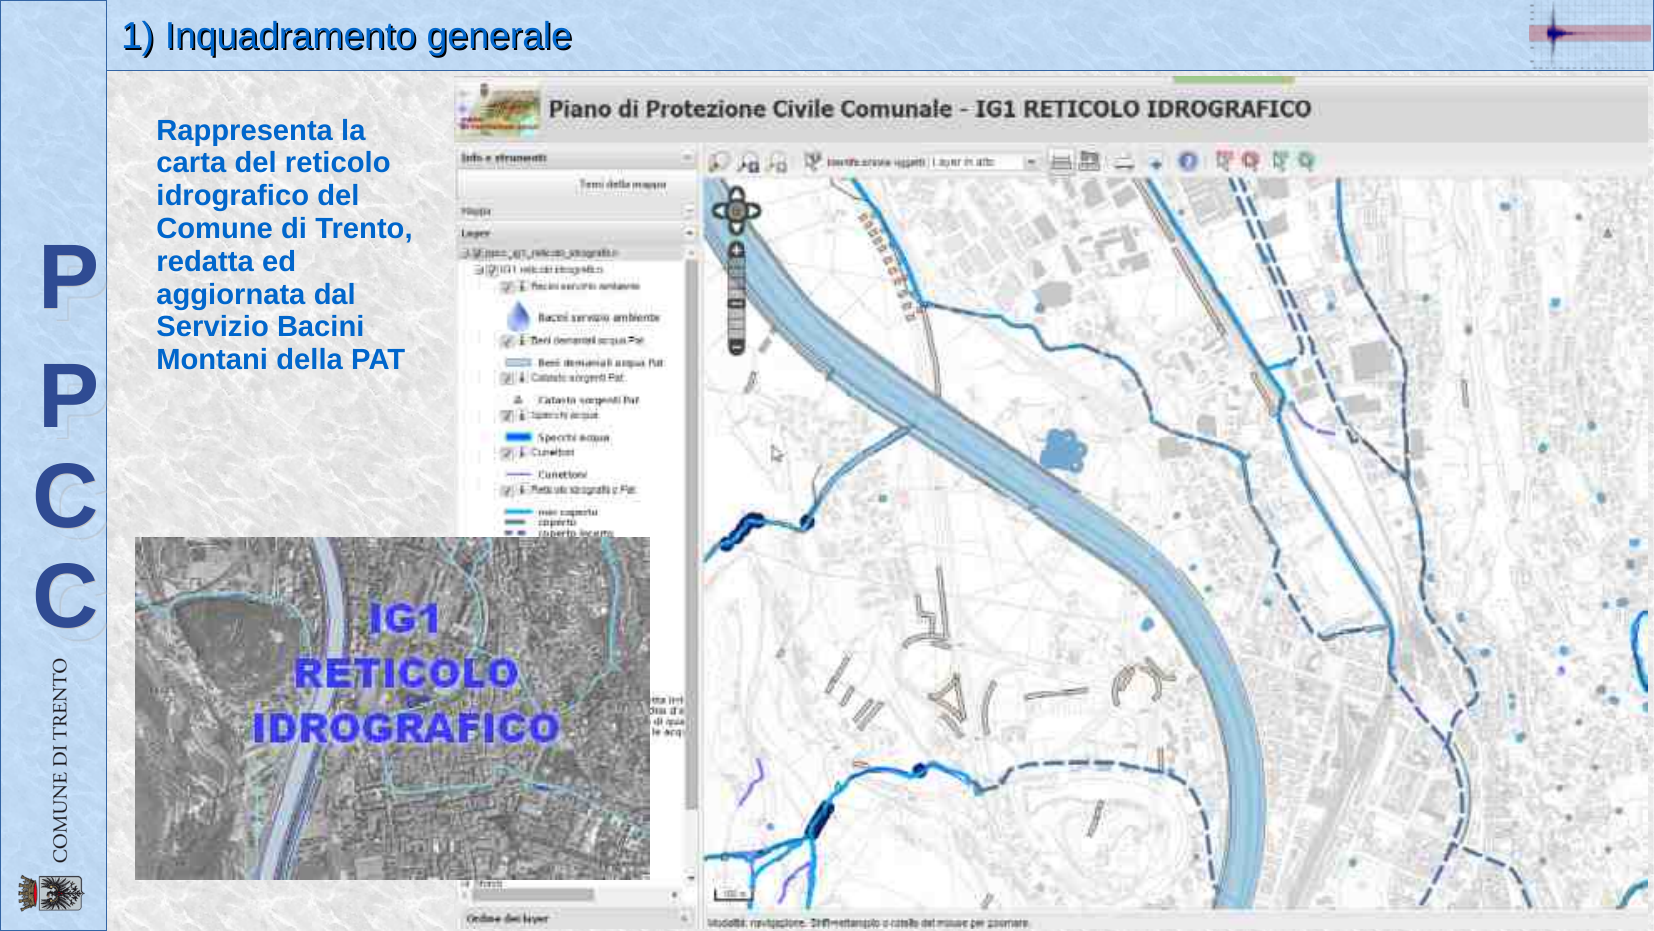

1) Inquadramento generale
Rappresenta la carta del reticolo idrografico del Comune di Trento, redatta ed aggiornata dal Servizio Bacini Montani della PAT
4